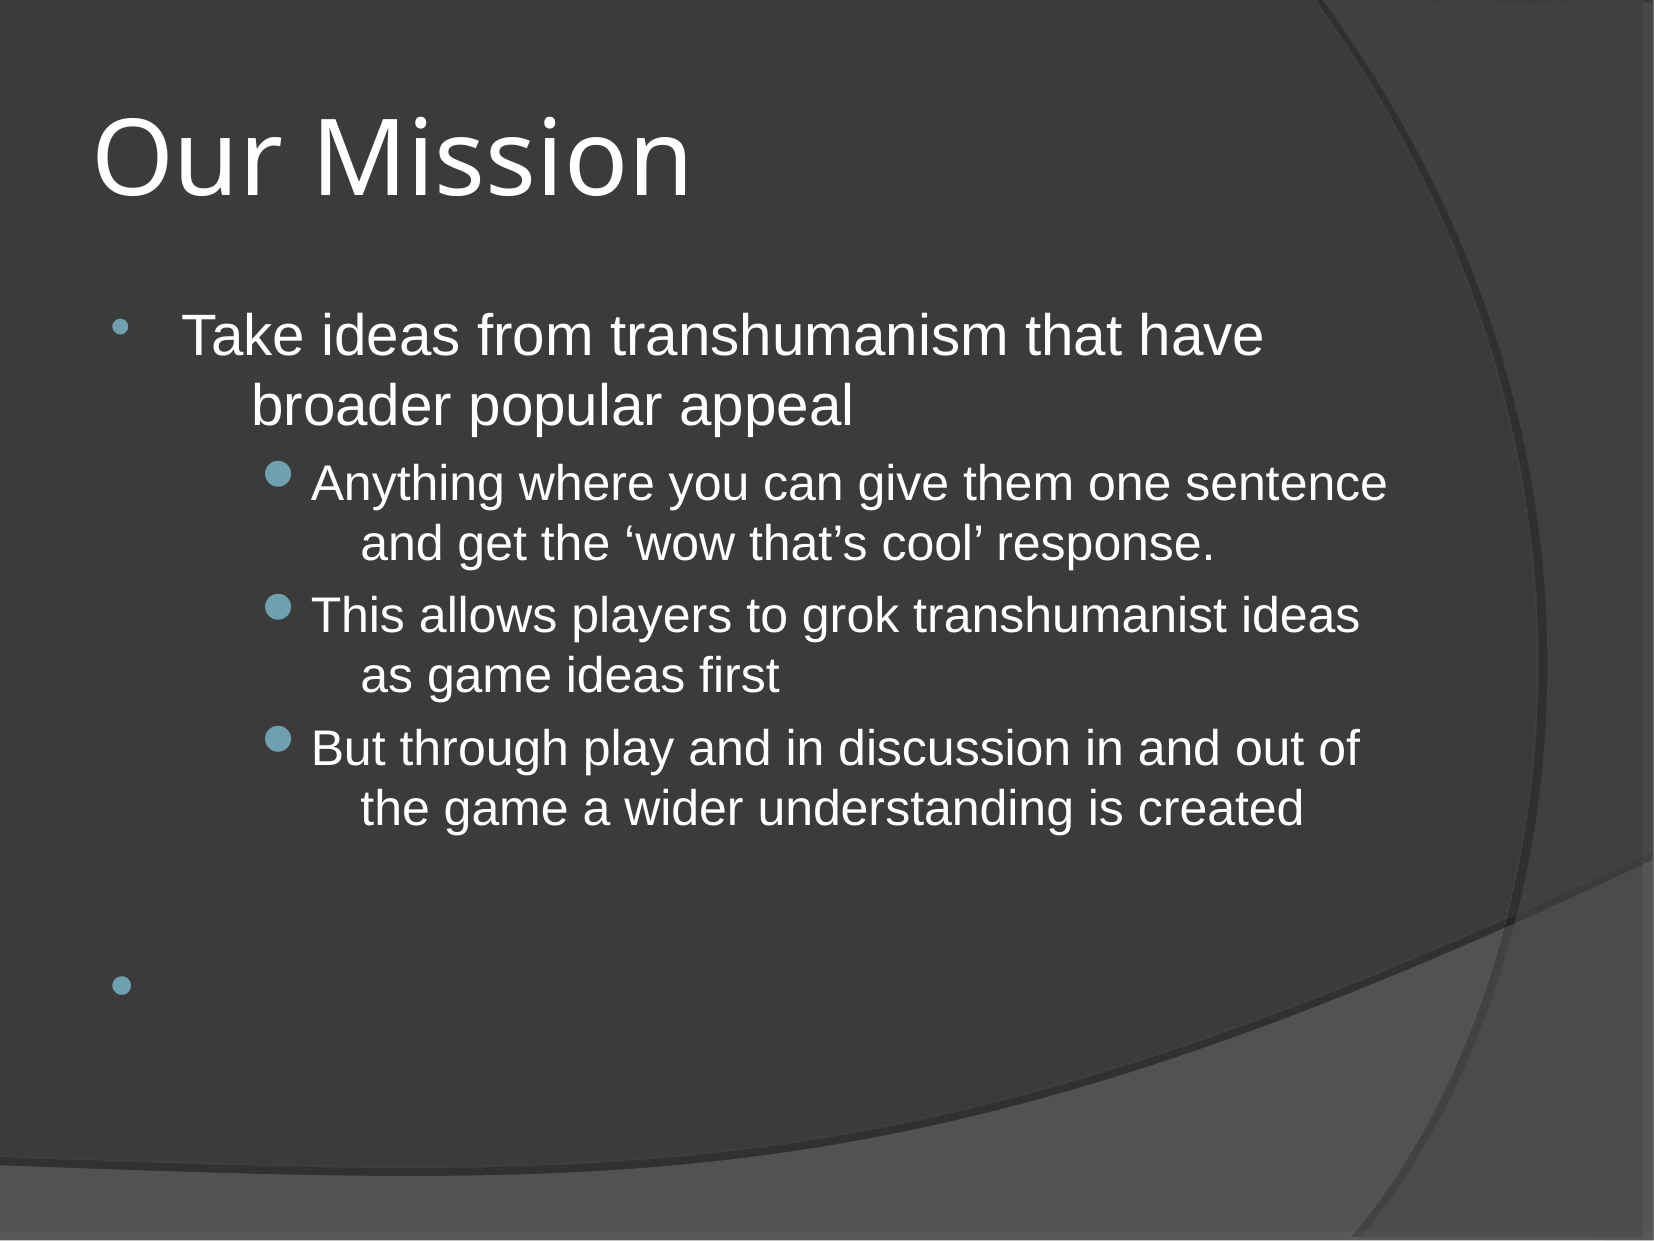

# Our Mission
Take ideas from transhumanism that have broader popular appeal
Anything where you can give them one sentence and get the ‘wow that’s cool’ response.
This allows players to grok transhumanist ideas as game ideas first
But through play and in discussion in and out of the game a wider understanding is created